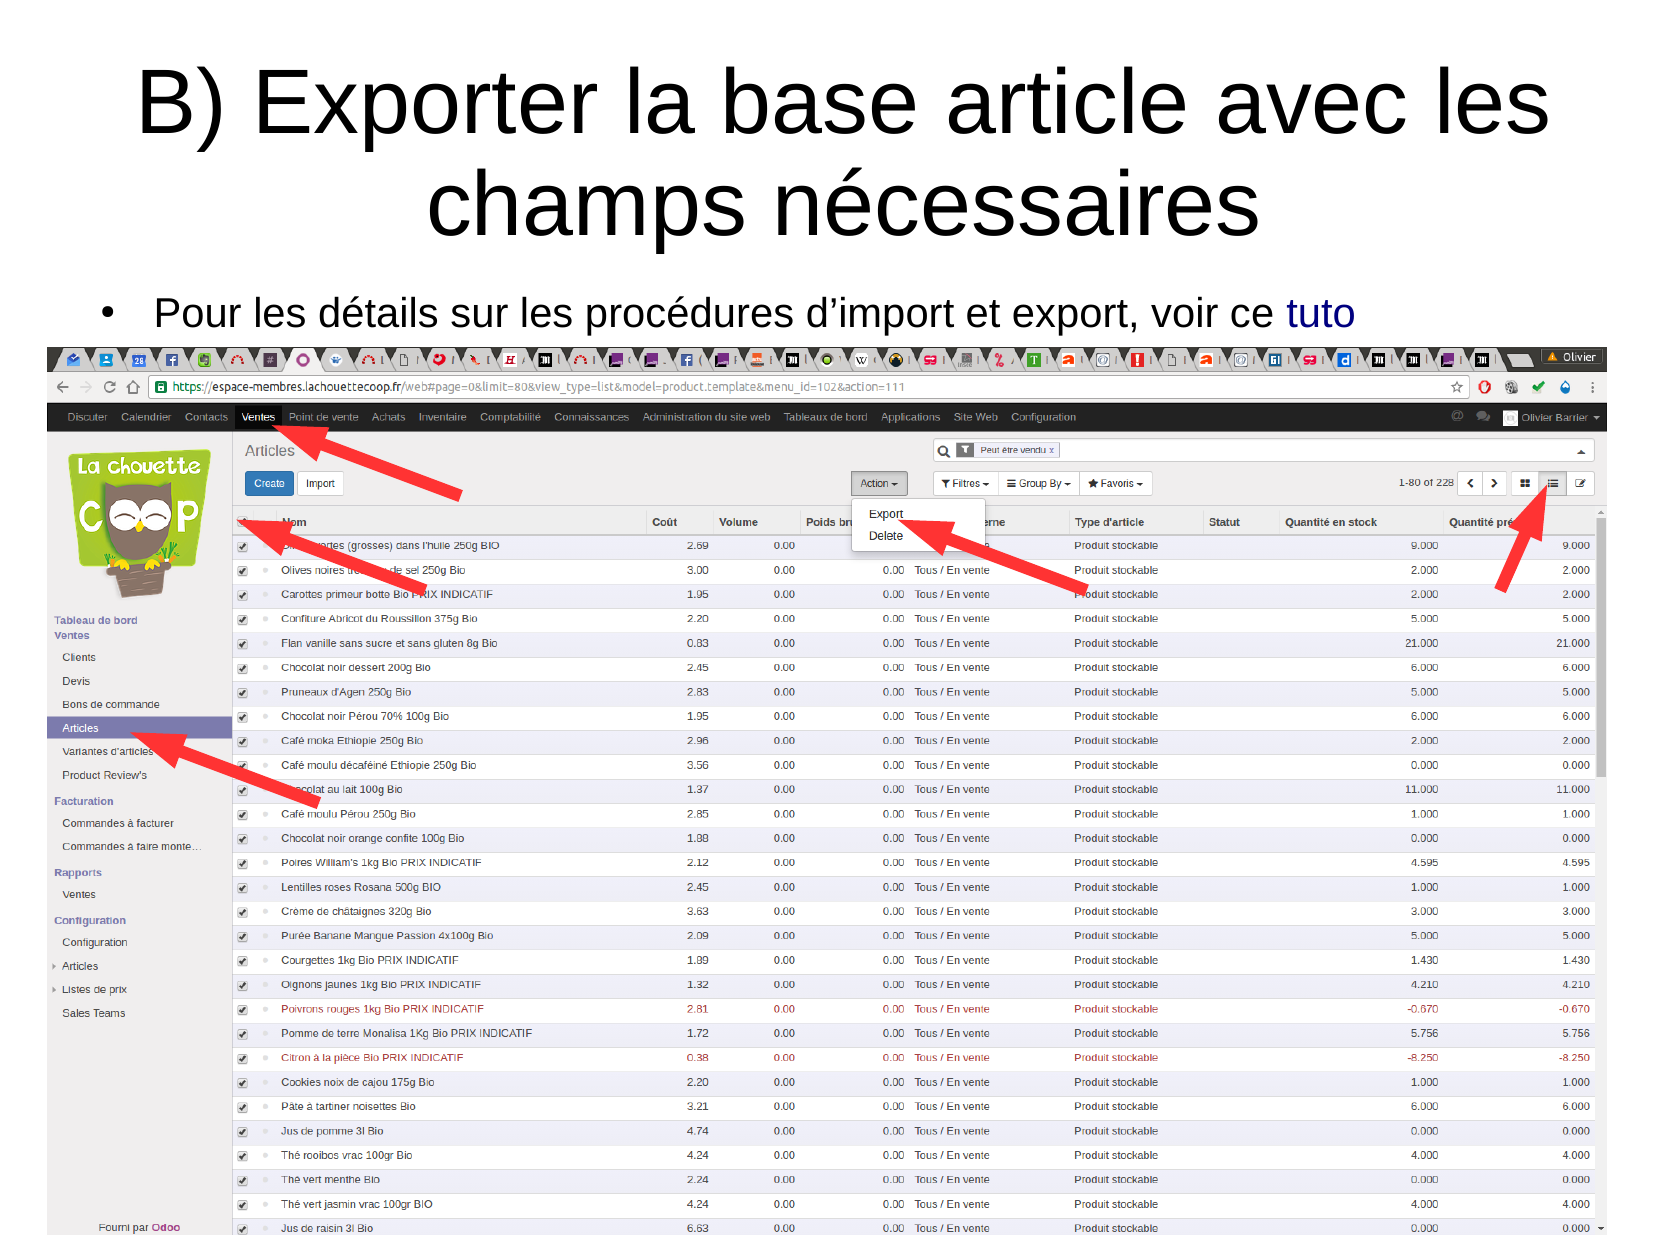

# B) Exporter la base article avec les champs nécessaires
Pour les détails sur les procédures d’import et export, voir ce tuto